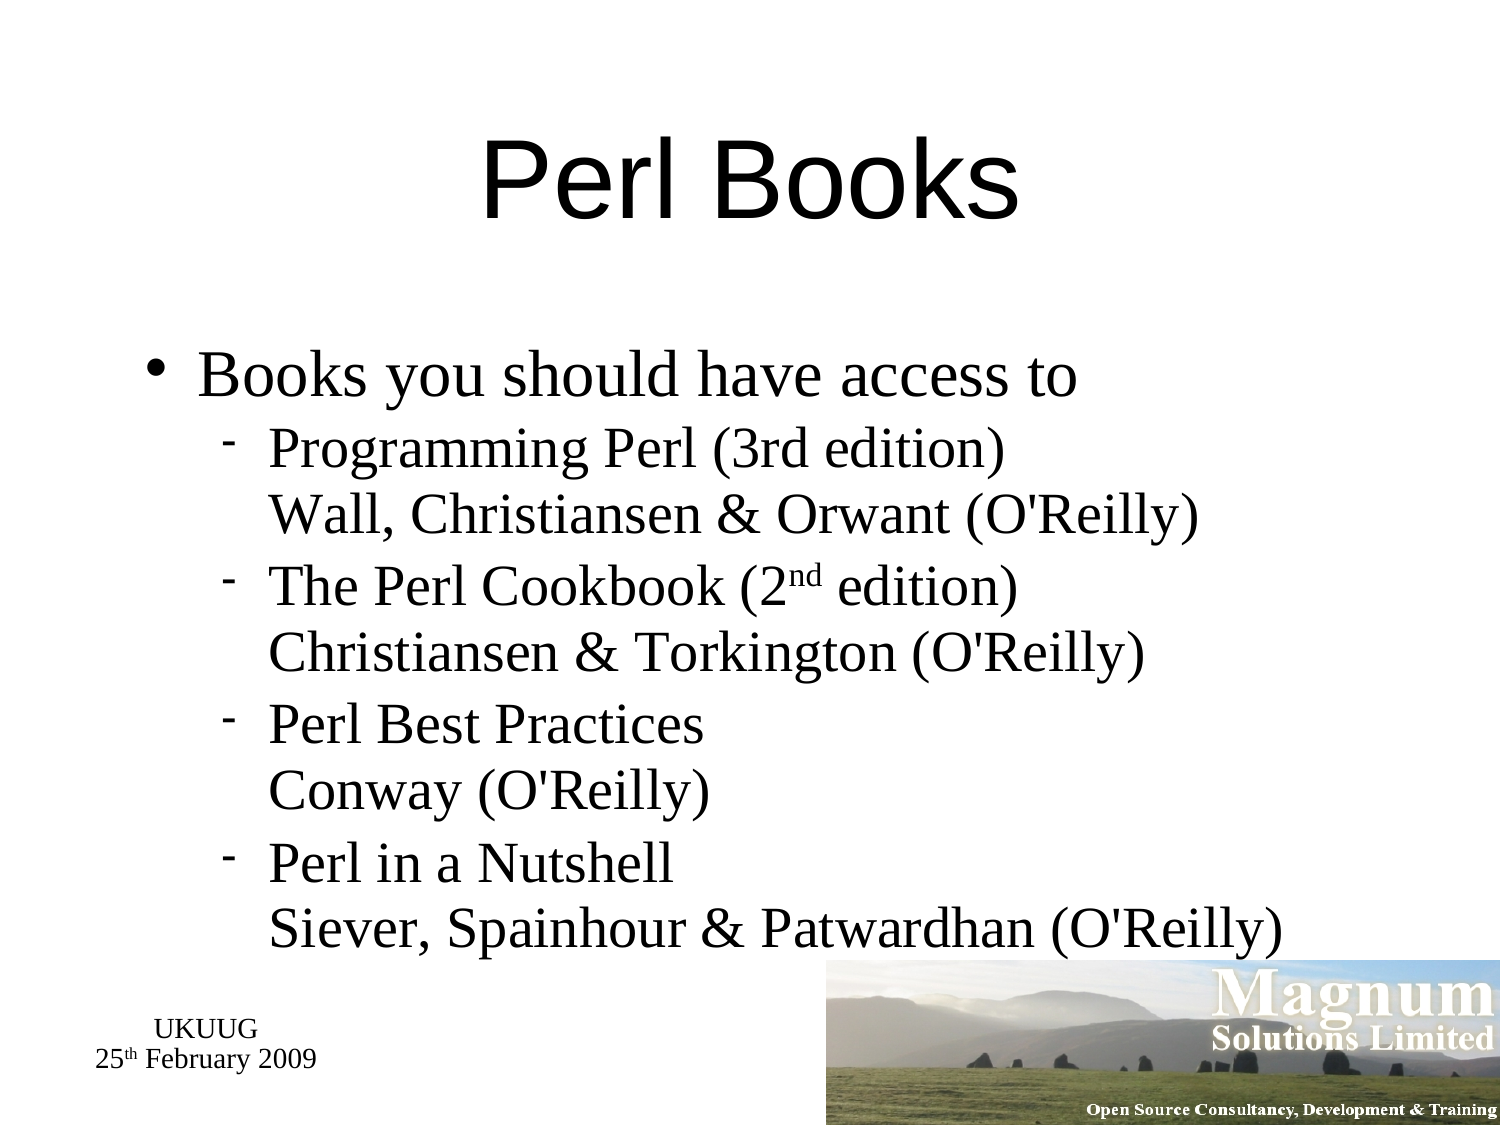

# Perl Books
Books you should have access to
Programming Perl (3rd edition)
Wall, Christiansen & Orwant (O'Reilly)‏
The Perl Cookbook (2nd edition)
Christiansen & Torkington (O'Reilly)‏
Perl Best Practices
Conway (O'Reilly)‏
Perl in a Nutshell
Siever, Spainhour & Patwardhan (O'Reilly)‏
165